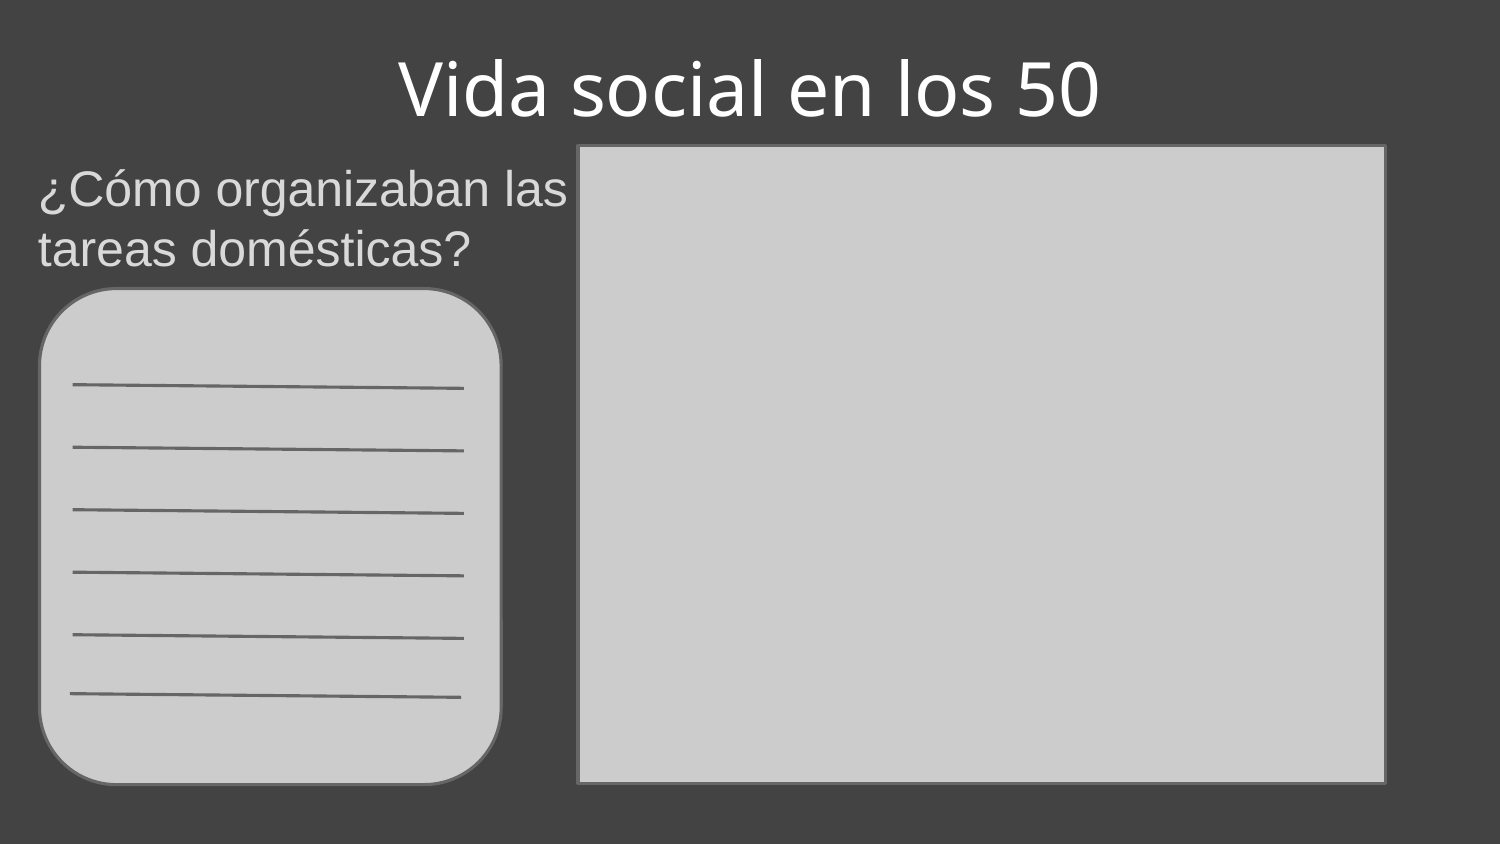

Vida social en los 50
¿Cómo organizaban las tareas domésticas?